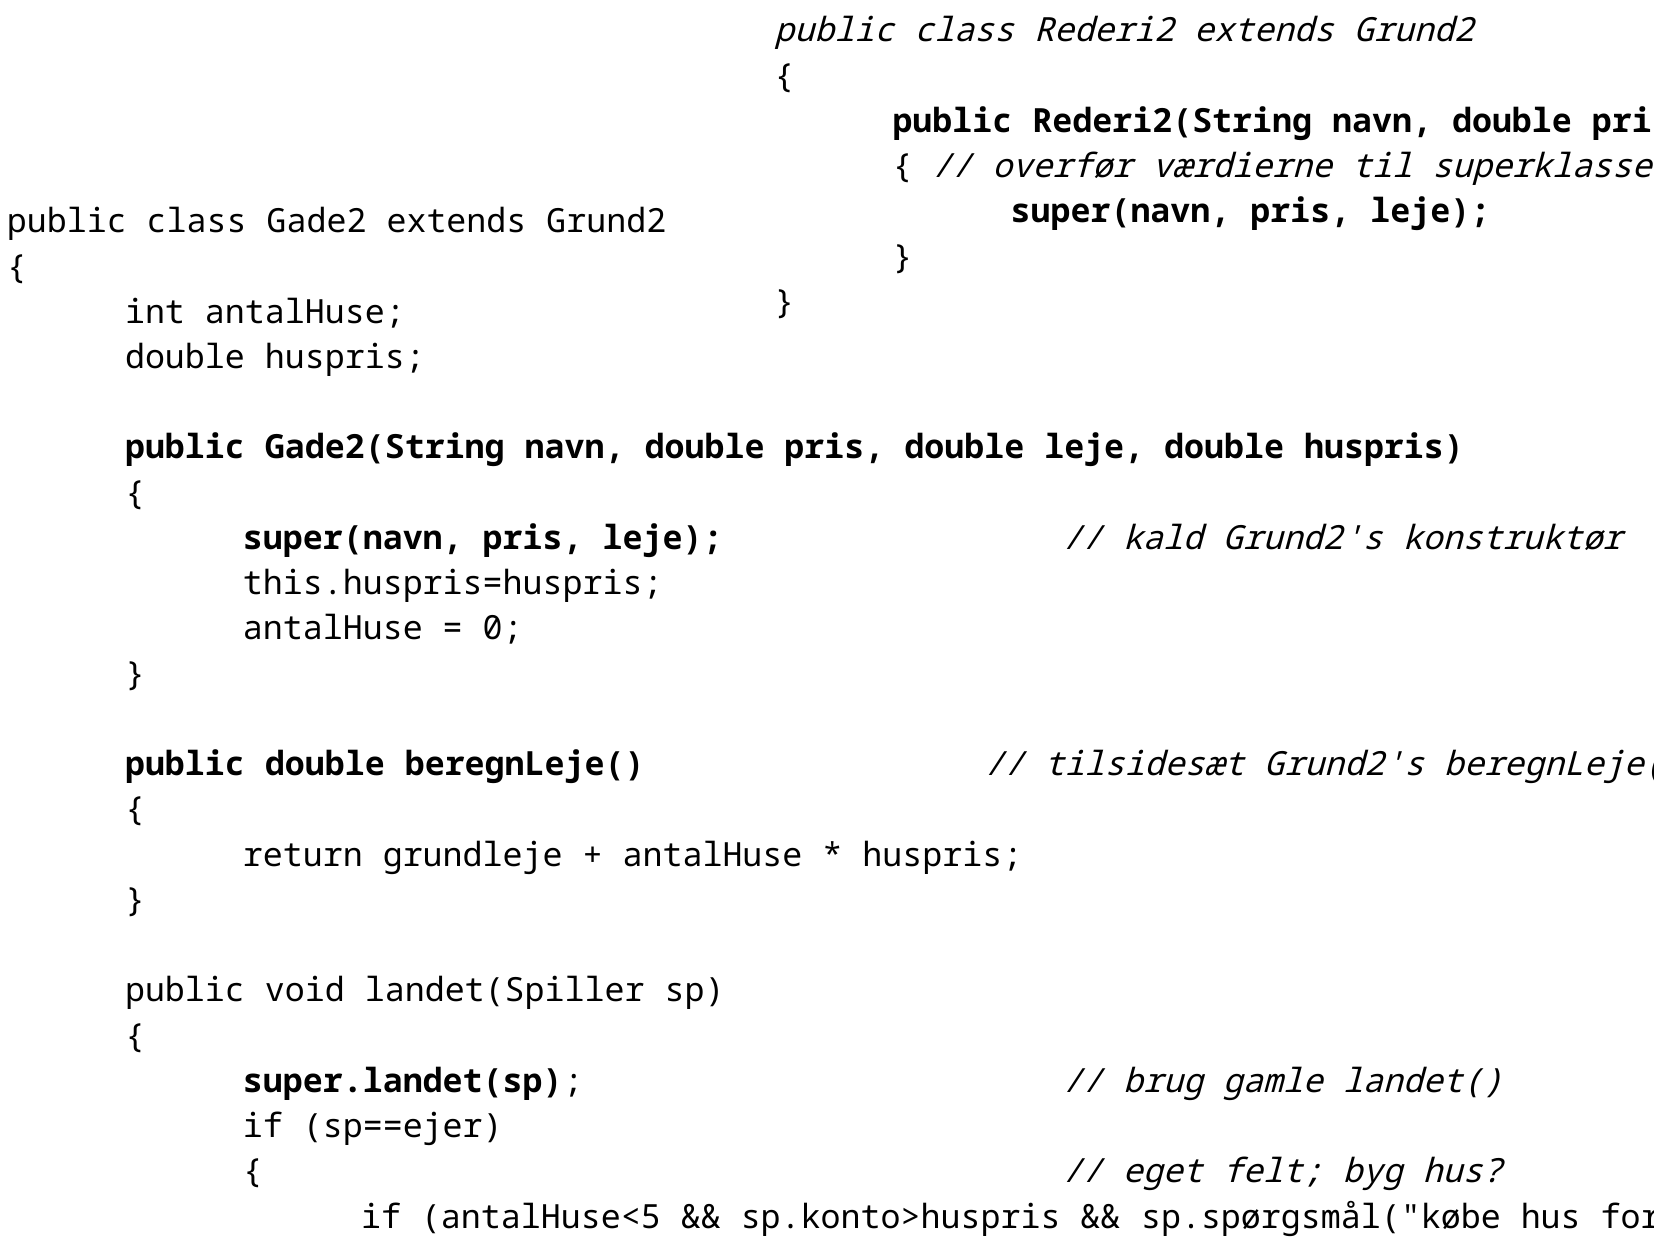

public class Rederi2 extends Grund2
{
	public Rederi2(String navn, double pris, double leje)
	{ // overfør værdierne til superklassens konstruktør
		super(navn, pris, leje);
	}
}
public class Gade2 extends Grund2
{
	int antalHuse;
	double huspris;
	public Gade2(String navn, double pris, double leje, double huspris)
	{
		super(navn, pris, leje); // kald Grund2's konstruktør
		this.huspris=huspris;
		antalHuse = 0;
	}
	public double beregnLeje() // tilsidesæt Grund2's beregnLeje()
	{
		return grundleje + antalHuse * huspris;
	}
	public void landet(Spiller sp)
	{
		super.landet(sp); // brug gamle landet()
		if (sp==ejer)
		{ // eget felt; byg hus?
			if (antalHuse<5 && sp.konto>huspris && sp.spørgsmål("købe hus for "+pris))
			{ // byg et hus
				ejer.transaktion( -huspris );
				antalHuse = antalHuse + 1;
				sp.besked("Du bygger hus på "+navn+" for "+huspris);
			}
		}
	}
}